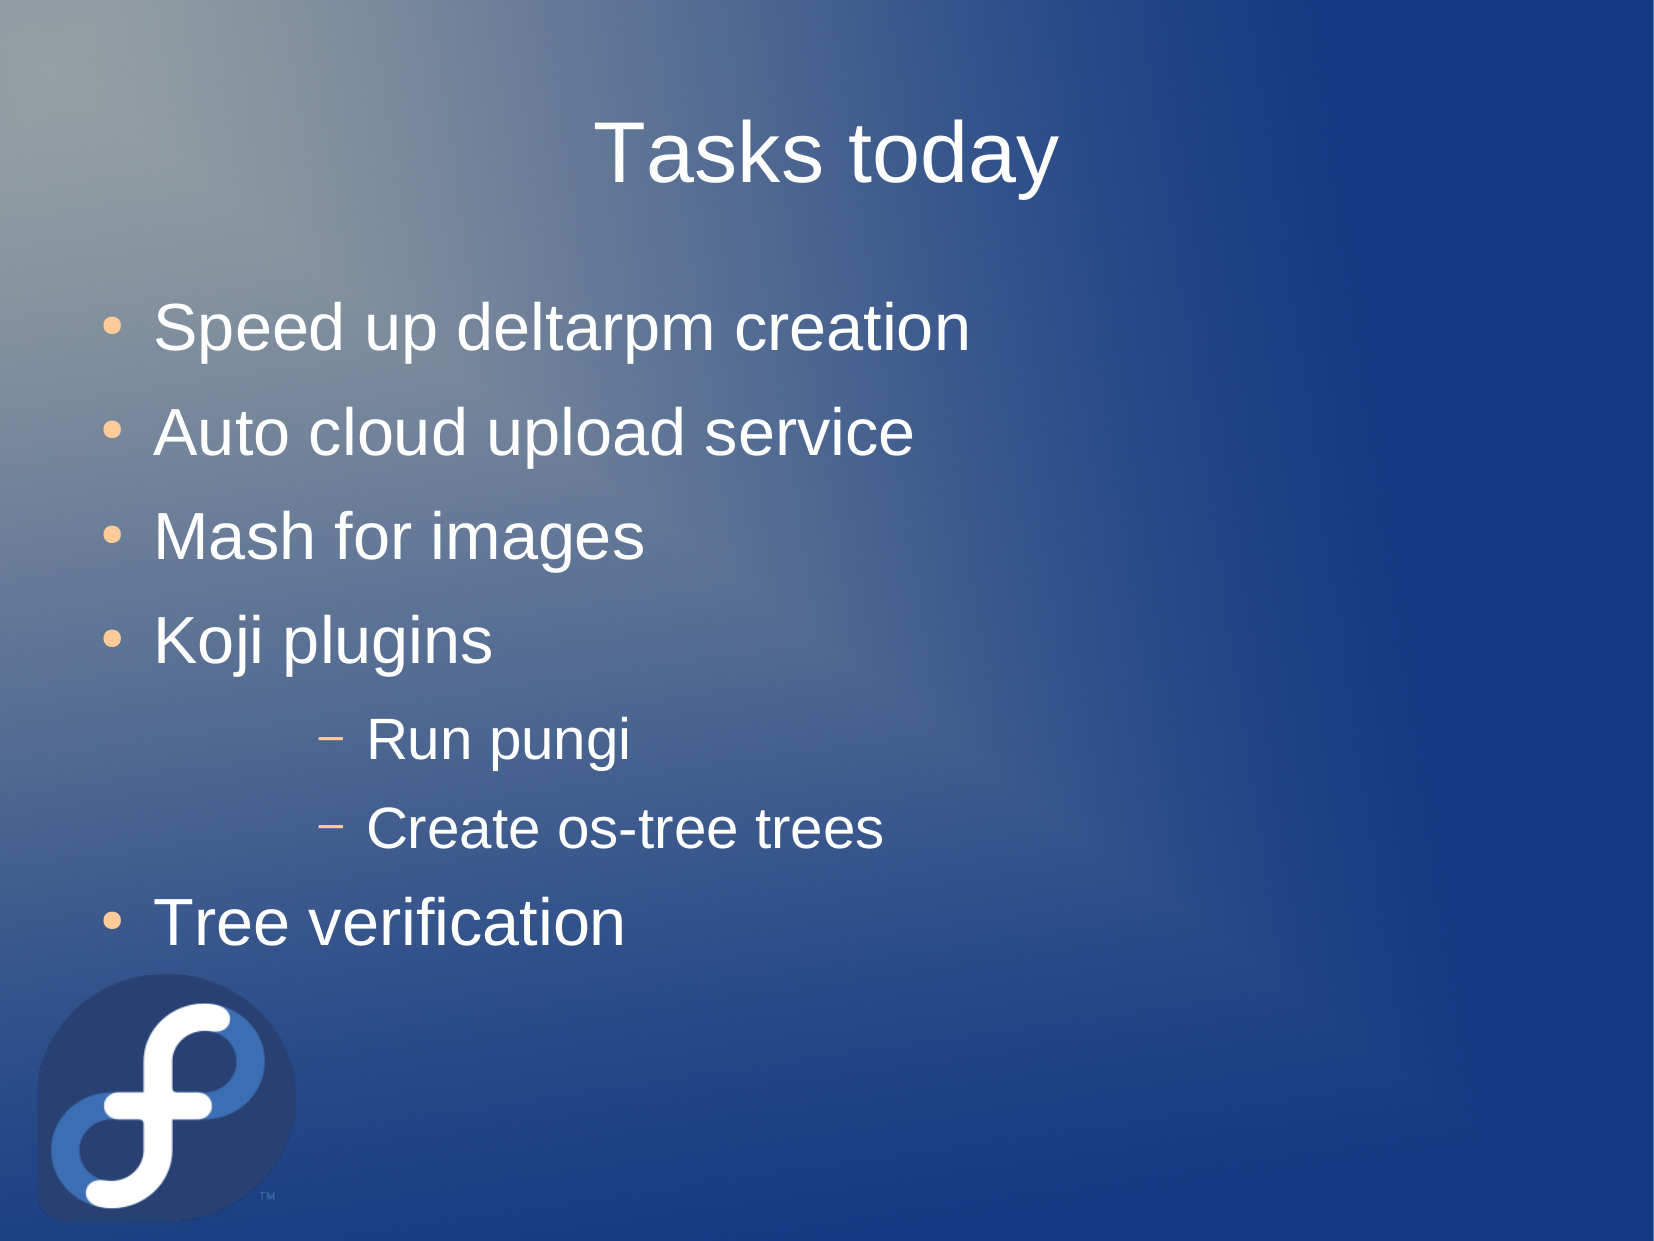

# Tasks today
Speed up deltarpm creation
Auto cloud upload service
Mash for images
Koji plugins
Run pungi
Create os-tree trees
Tree verification